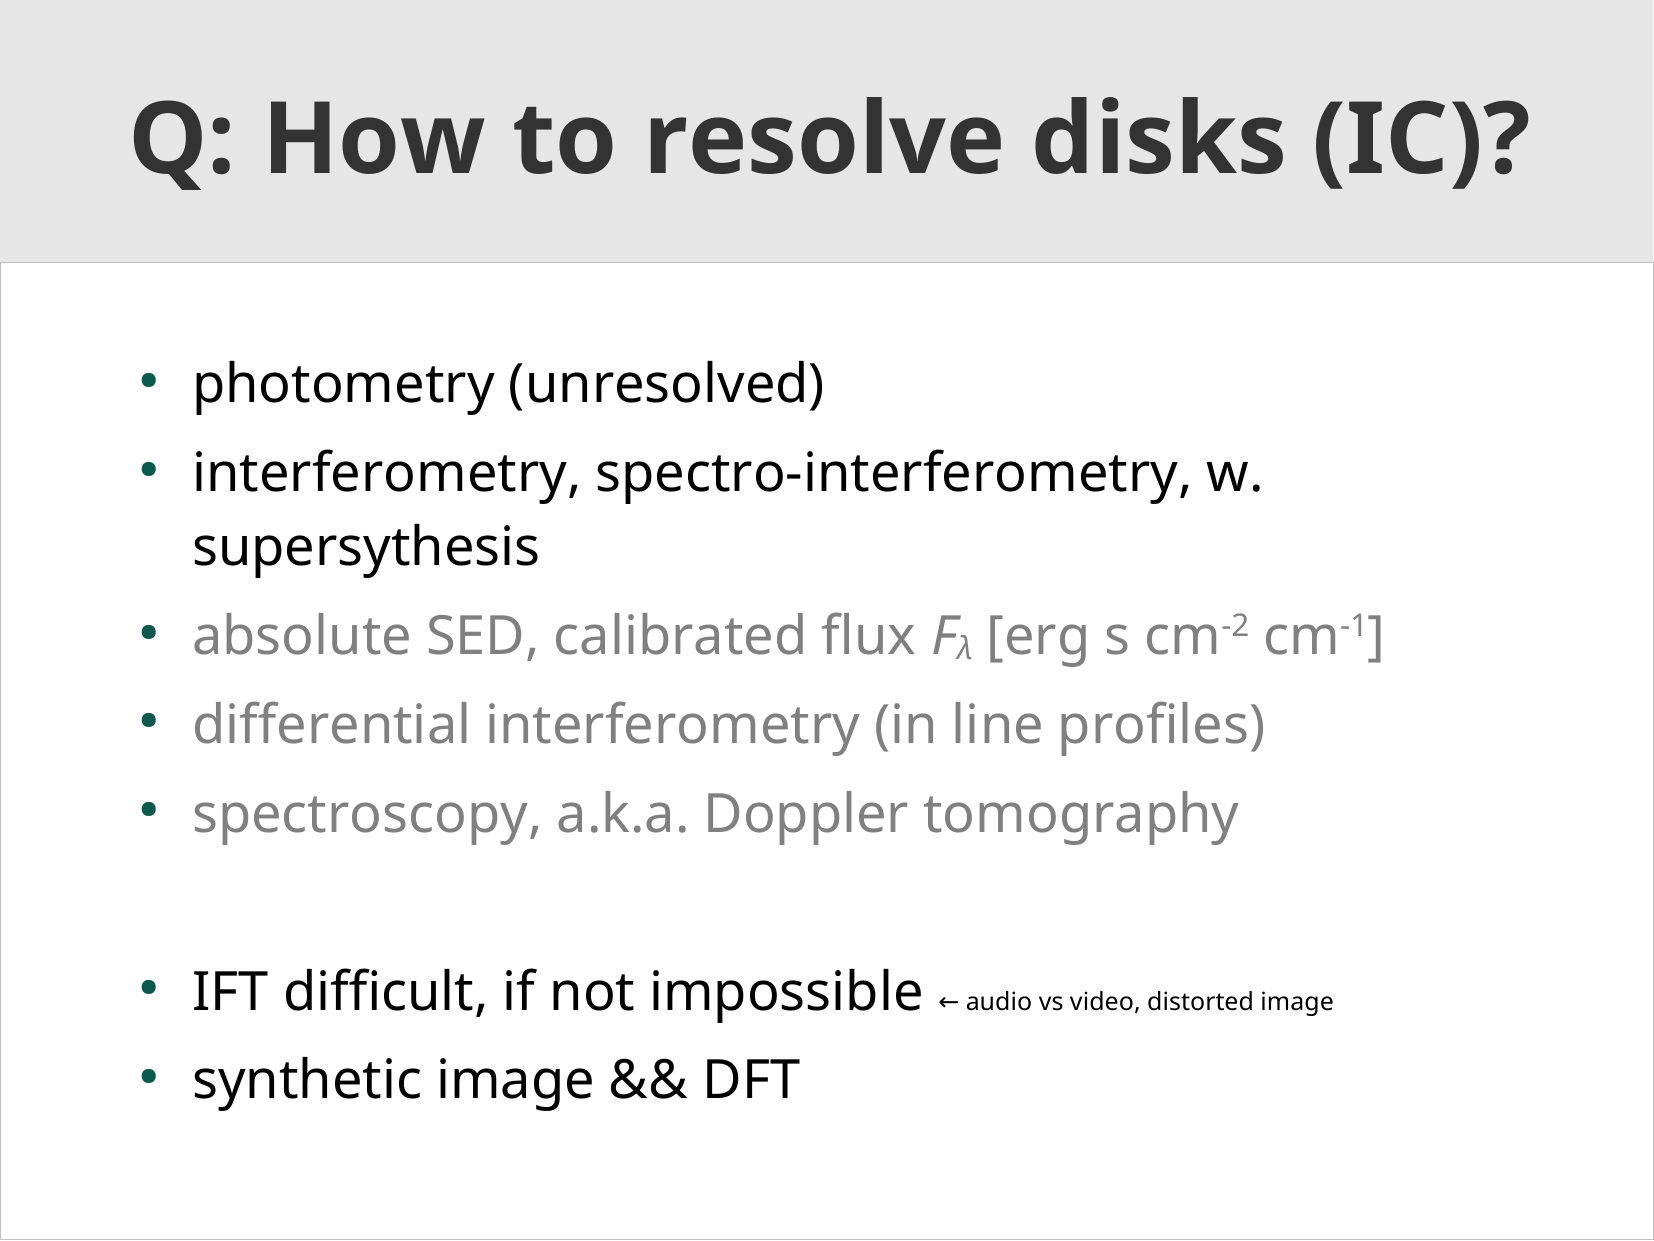

# Q: How to resolve disks (IC)?
photometry (unresolved)
interferometry, spectro-interferometry, w. supersythesis
absolute SED, calibrated flux Fλ [erg s cm-2 cm-1]
differential interferometry (in line profiles)
spectroscopy, a.k.a. Doppler tomography
IFT difficult, if not impossible ← audio vs video, distorted image
synthetic image && DFT